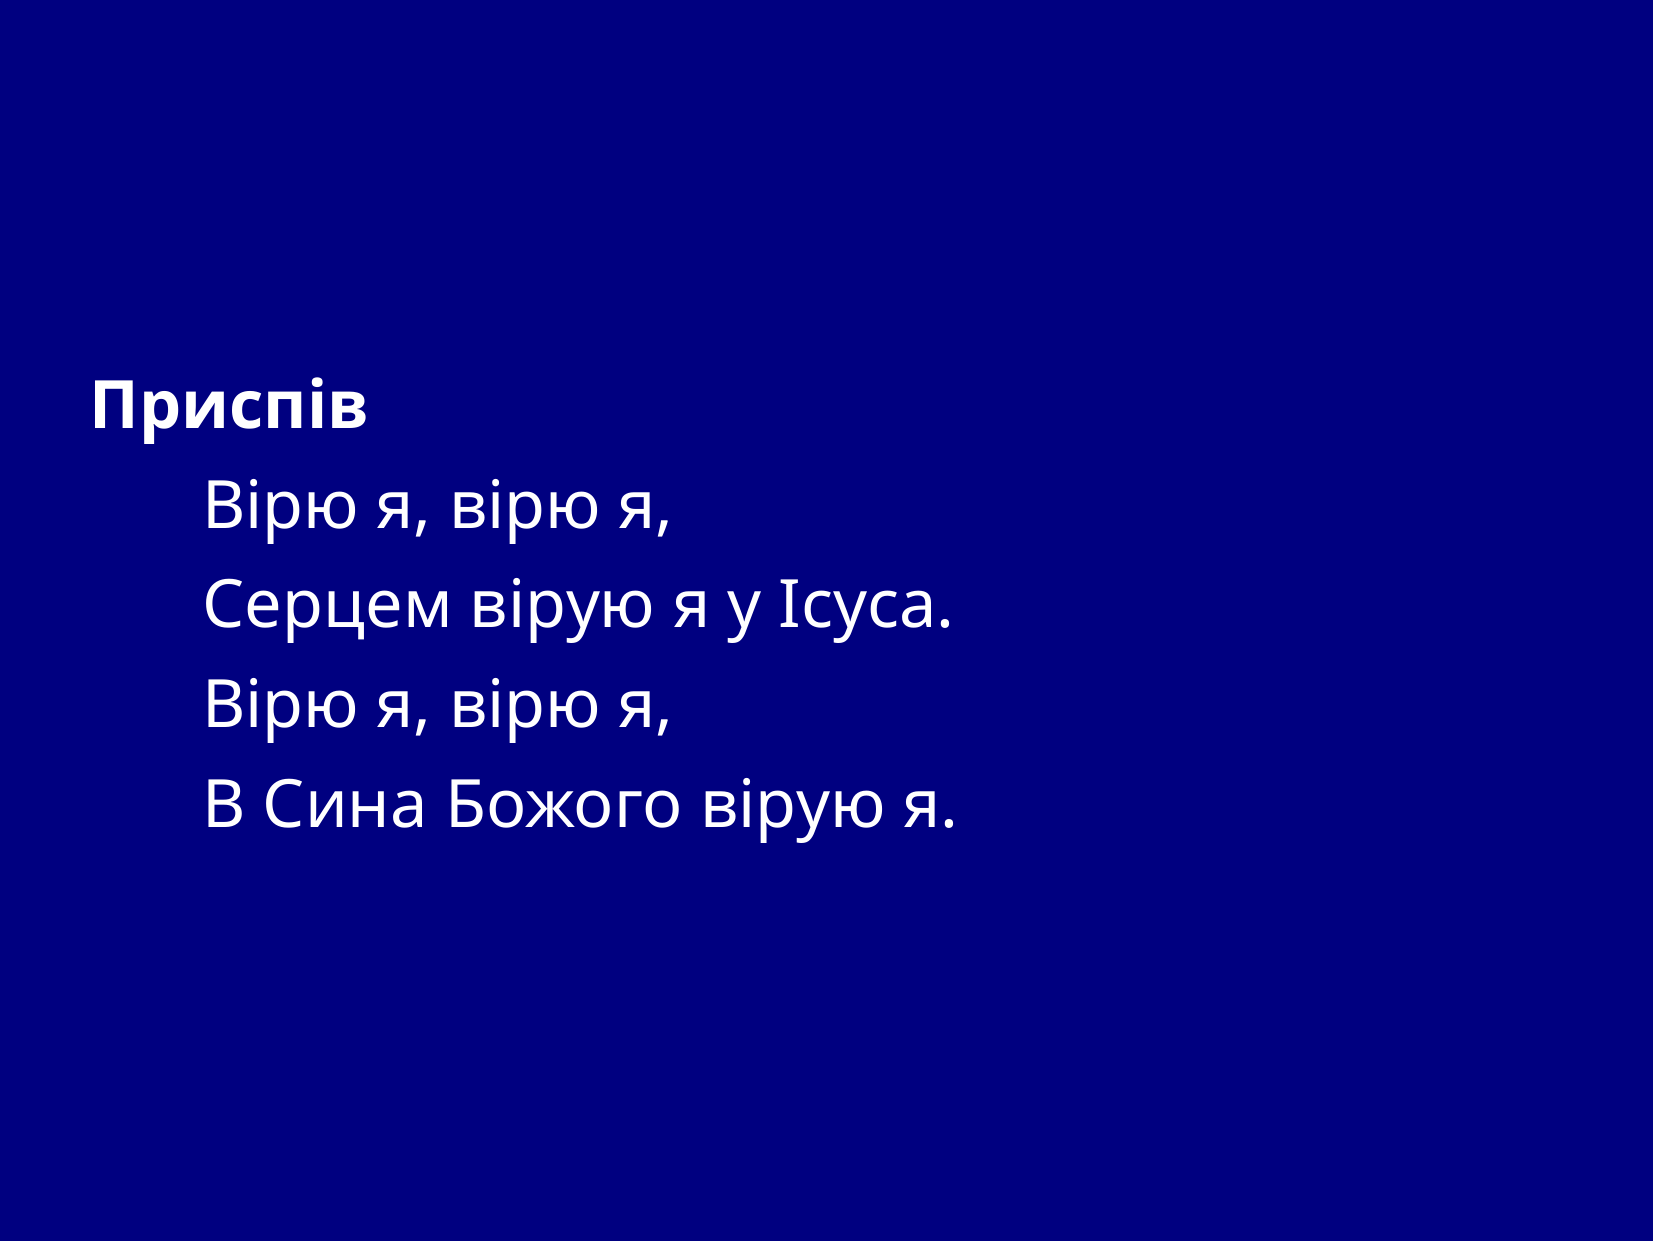

Приспів
	Вірю я, вірю я,
	Серцем вірую я у Ісуса.
	Вірю я, вірю я,
	В Сина Божого вірую я.